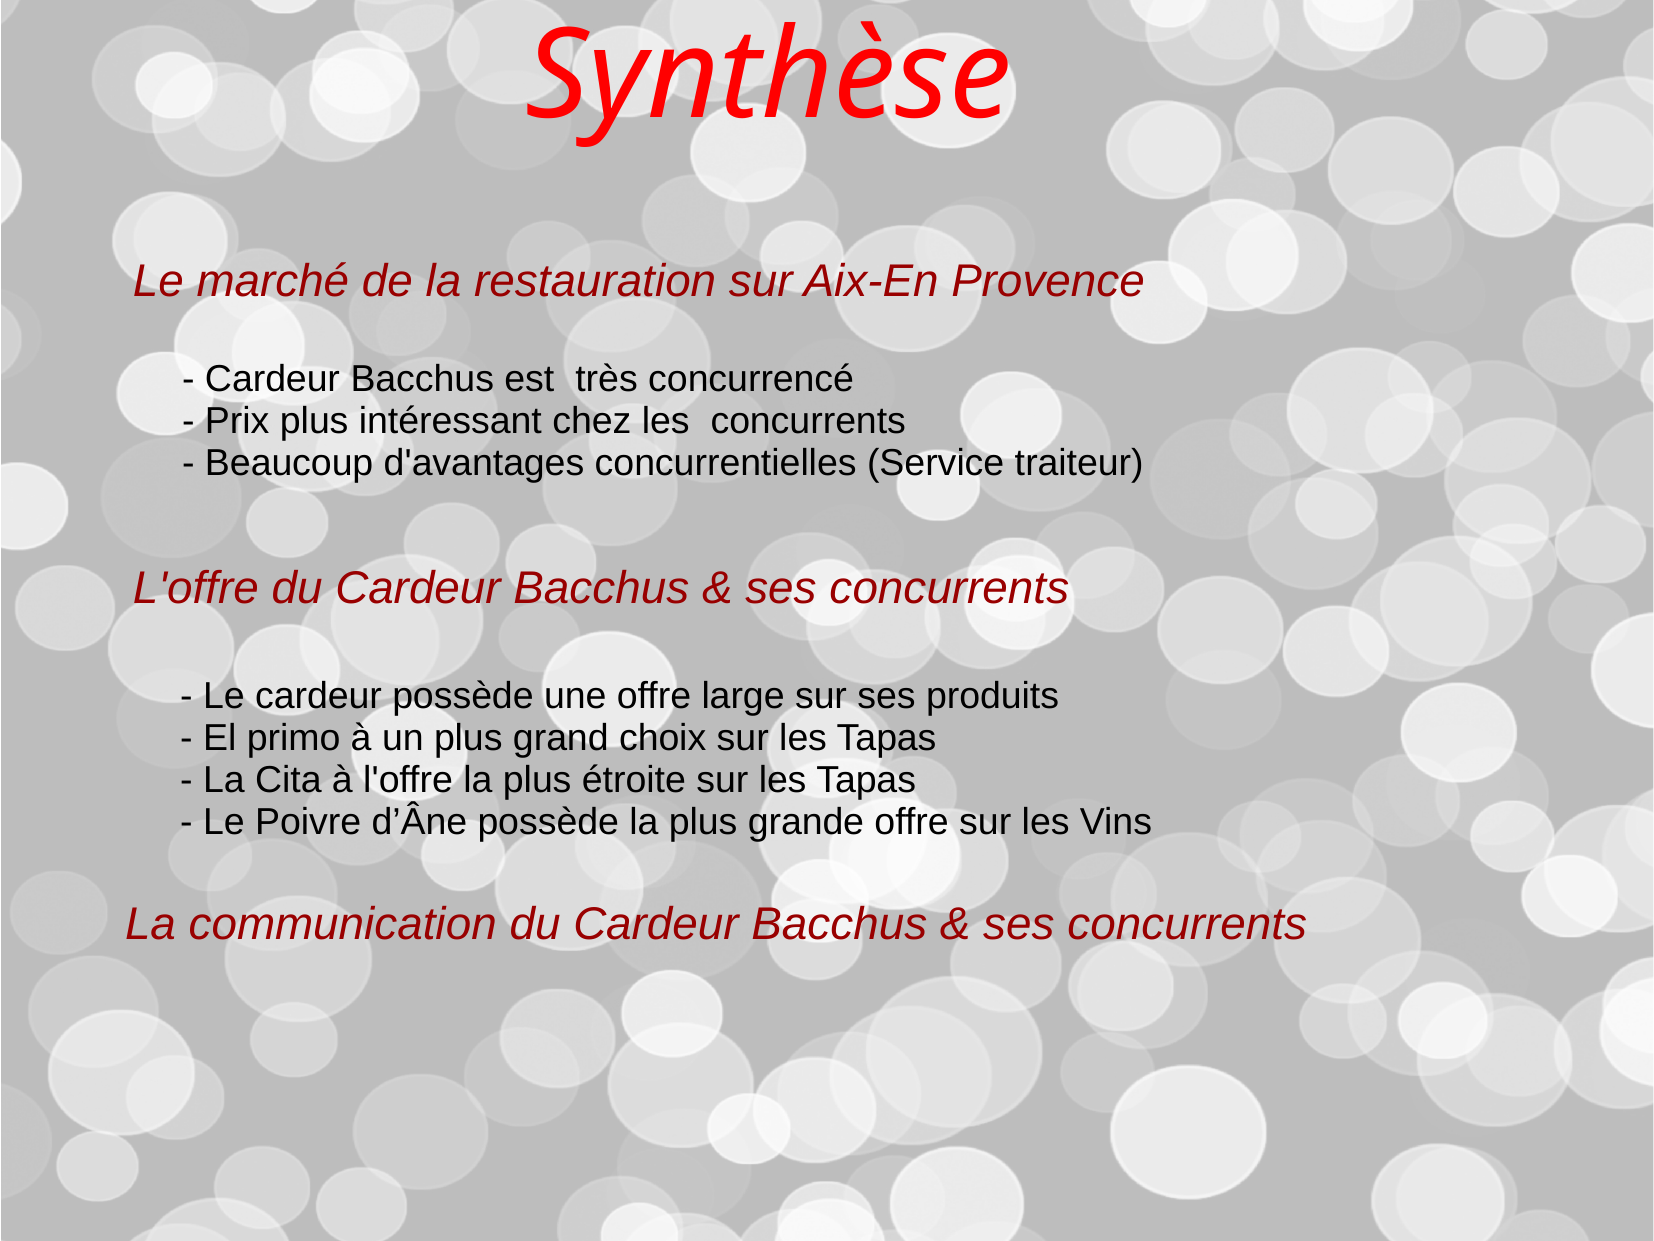

Synthèse
Le marché de la restauration sur Aix-En Provence
- Cardeur Bacchus est très concurrencé
- Prix plus intéressant chez les concurrents
- Beaucoup d'avantages concurrentielles (Service traiteur)
L'offre du Cardeur Bacchus & ses concurrents
- Le cardeur possède une offre large sur ses produits
- El primo à un plus grand choix sur les Tapas
- La Cita à l'offre la plus étroite sur les Tapas
- Le Poivre d’Âne possède la plus grande offre sur les Vins
La communication du Cardeur Bacchus & ses concurrents